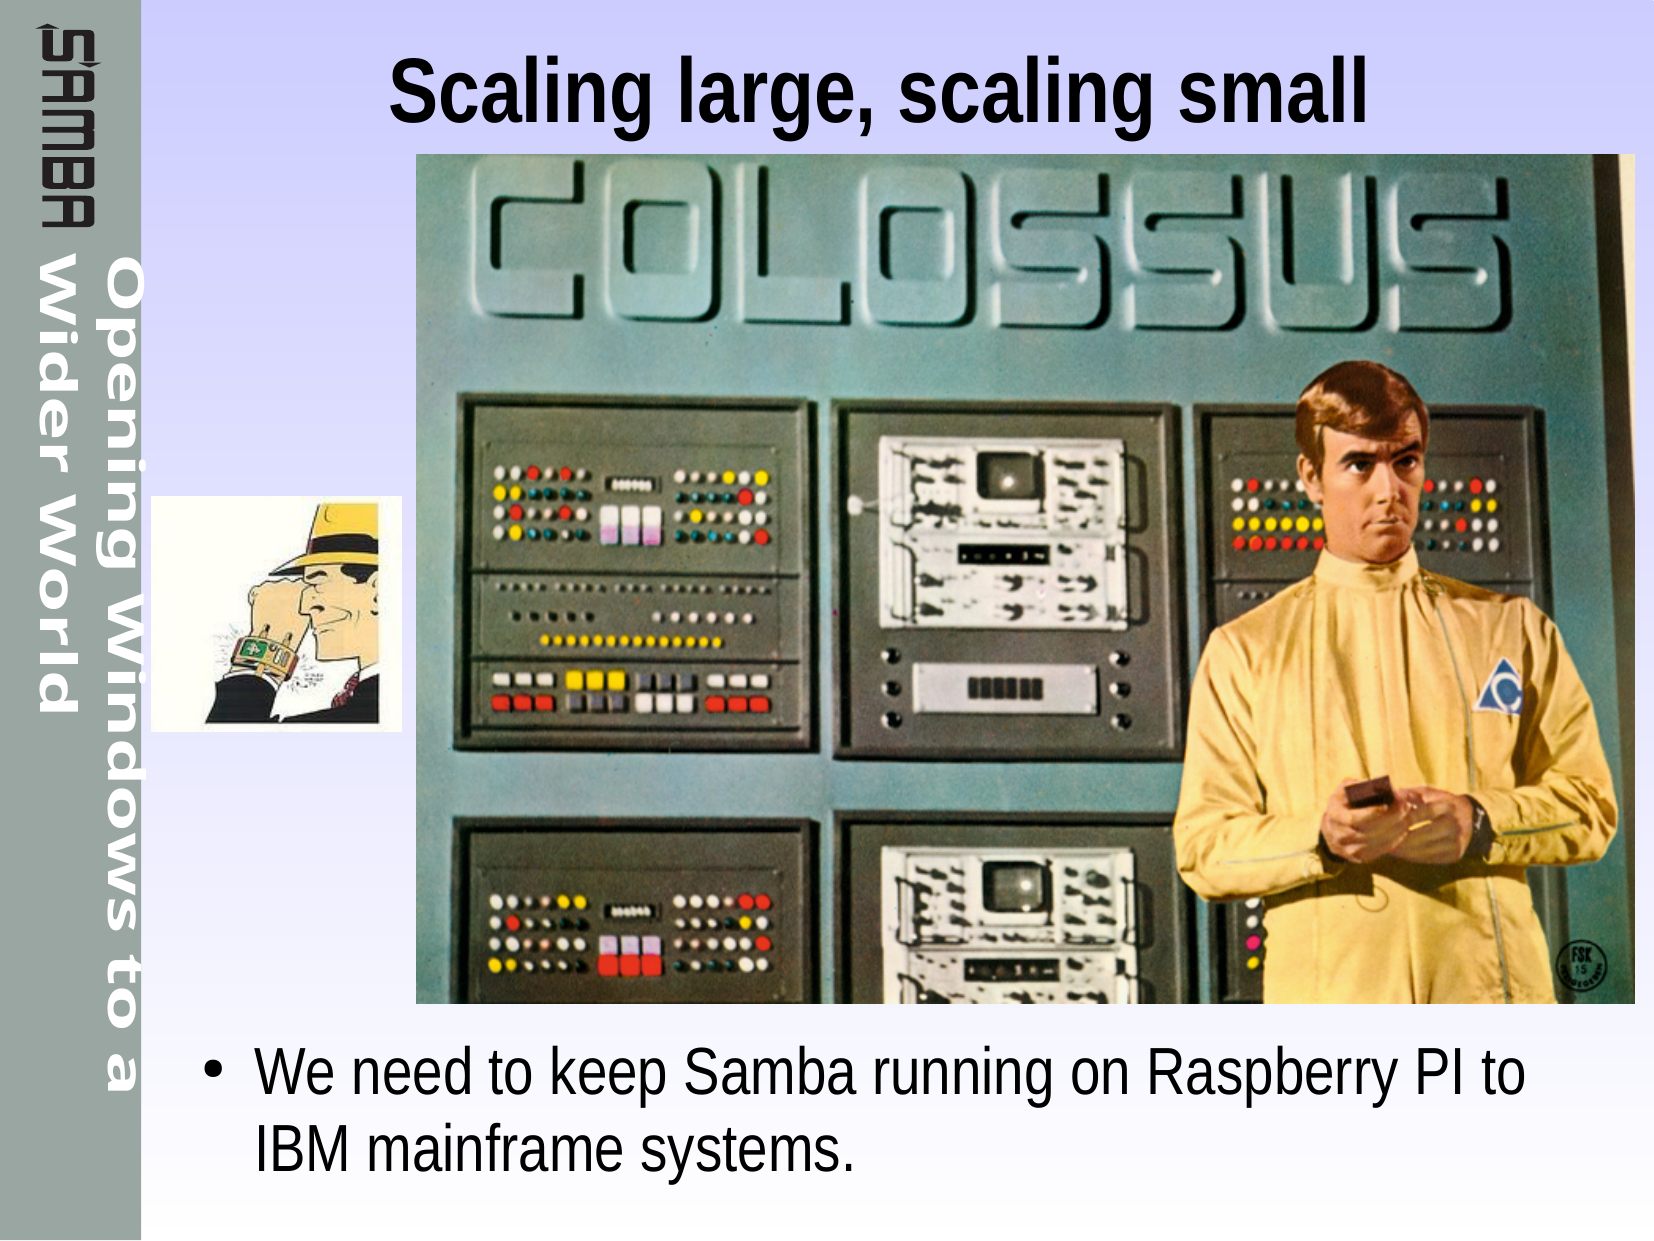

# Scaling large, scaling small
We need to keep Samba running on Raspberry PI to IBM mainframe systems.